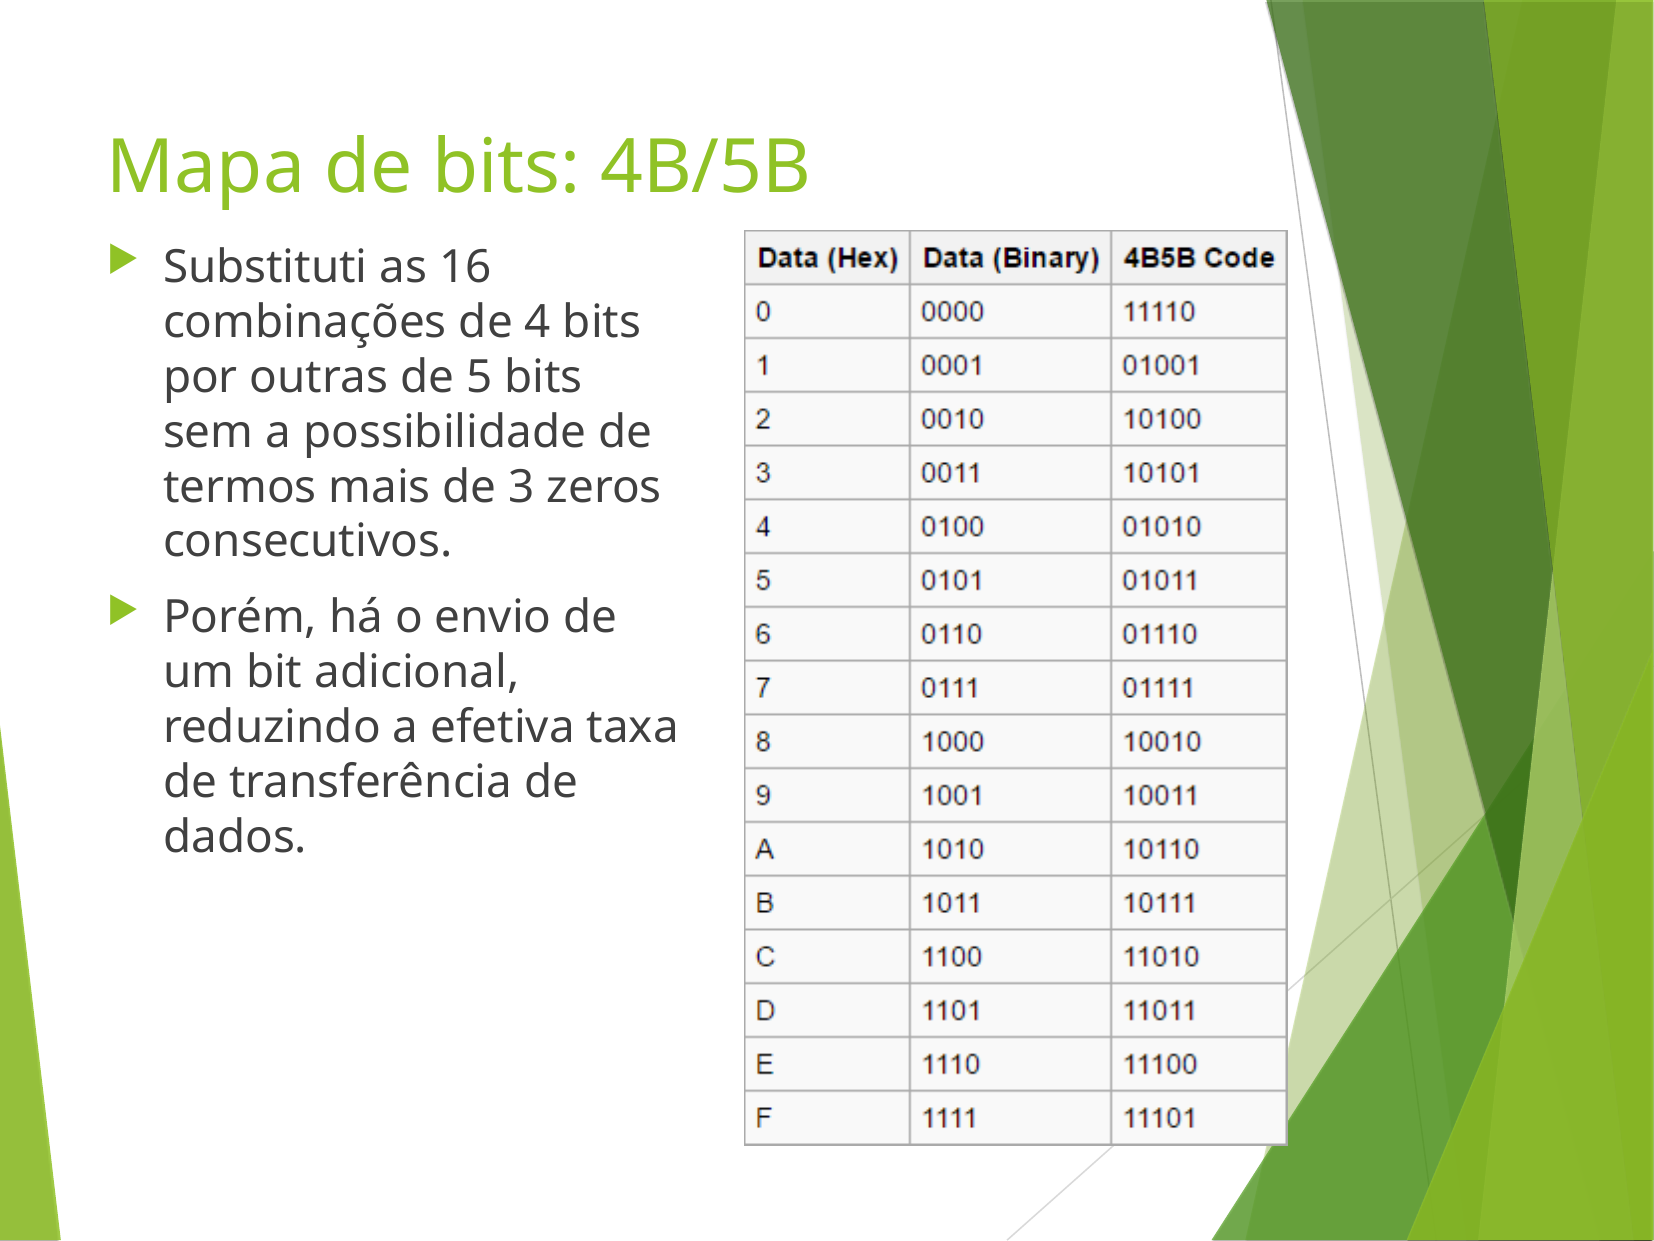

# Mapa de bits: 4B/5B
Substituti as 16 combinações de 4 bits por outras de 5 bits sem a possibilidade de termos mais de 3 zeros consecutivos.
Porém, há o envio de um bit adicional, reduzindo a efetiva taxa de transferência de dados.